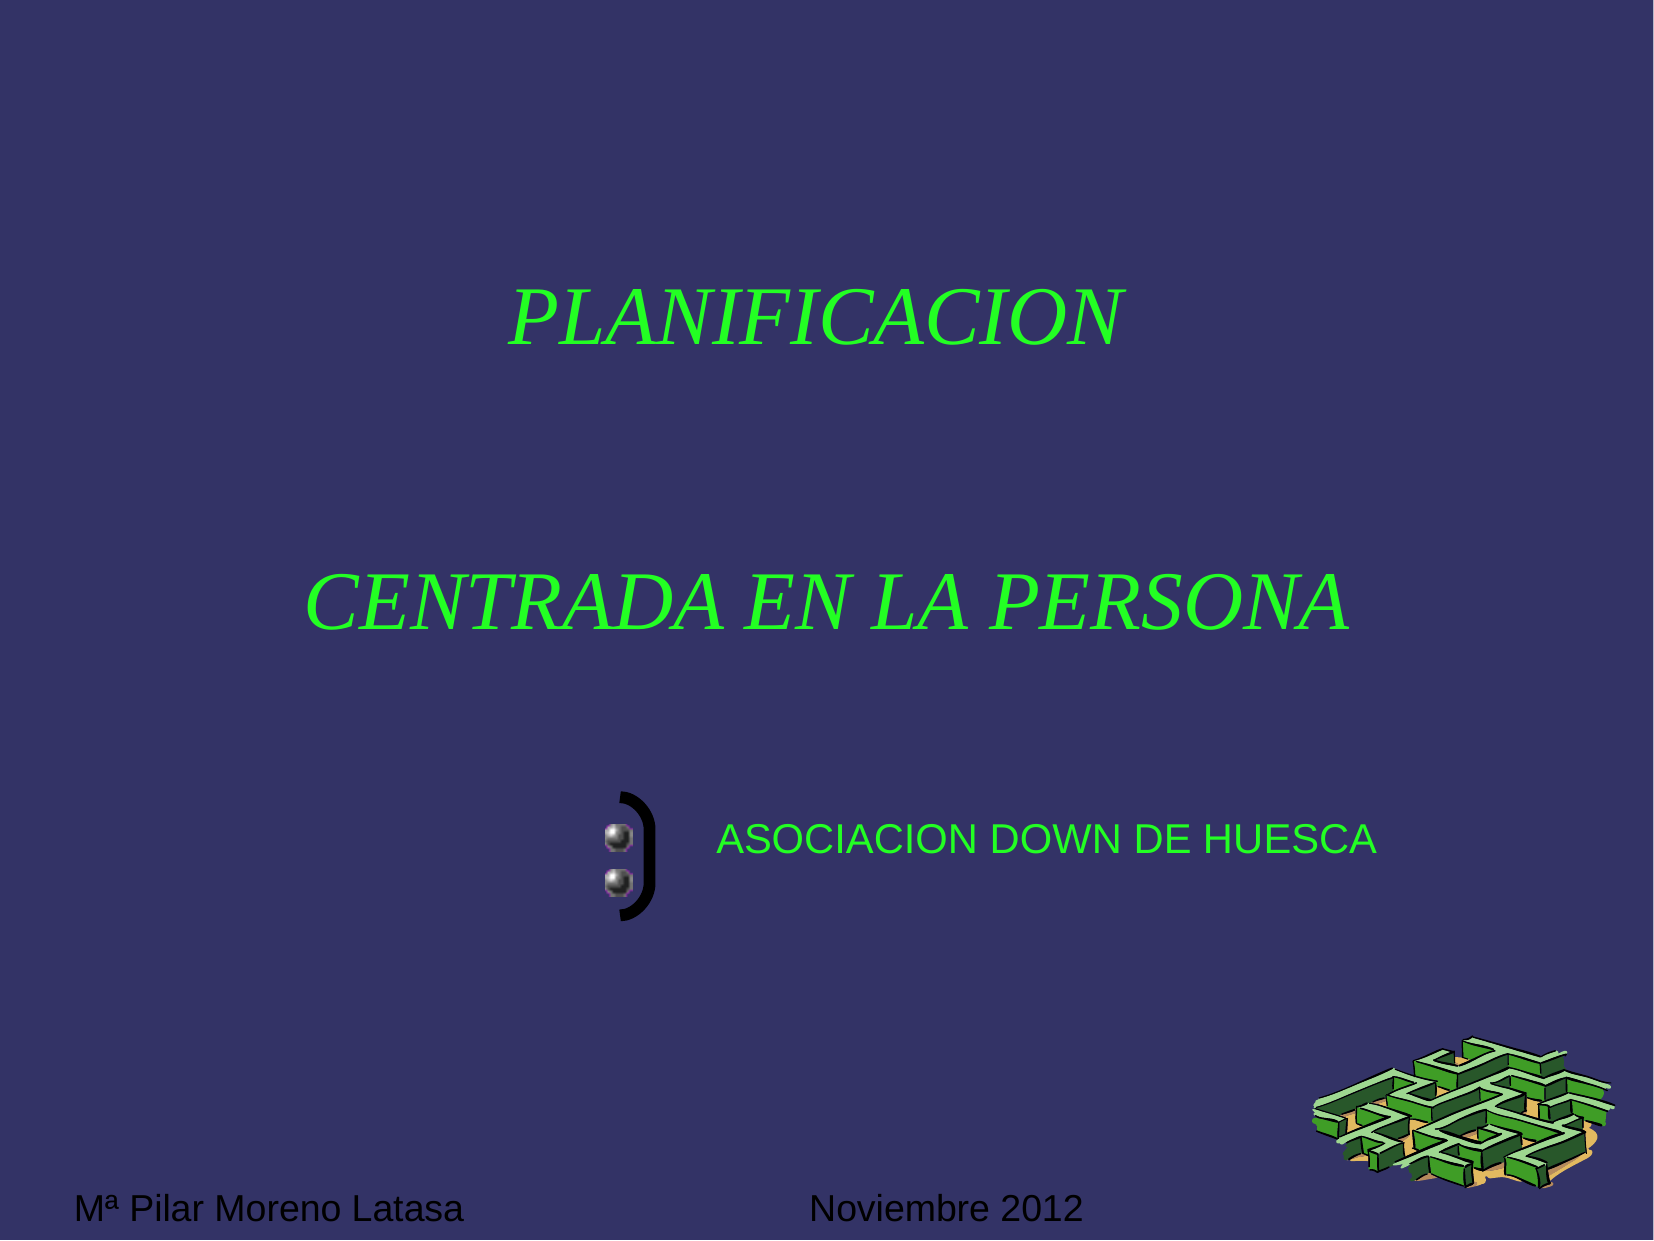

PLANIFICACION
CENTRADA EN LA PERSONA
 ASOCIACION DOWN DE HUESCA
Mª Pilar Moreno Latasa Noviembre 2012